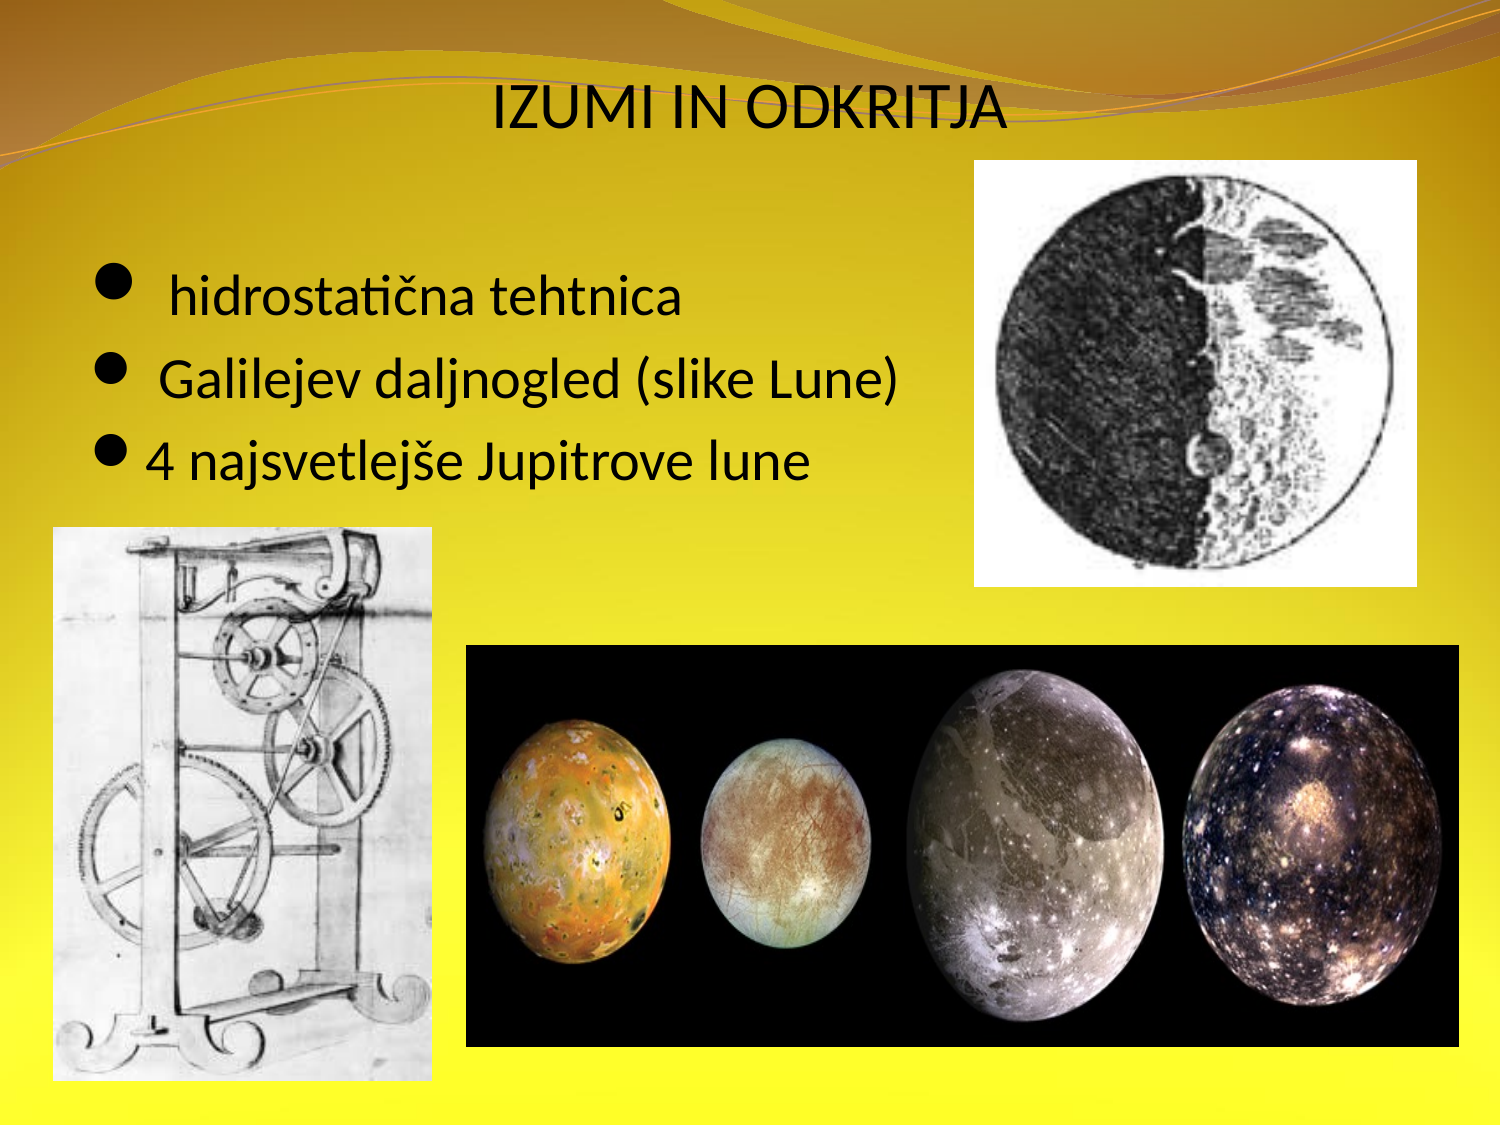

# IZUMI IN ODKRITJA
 hidrostatična tehtnica
 Galilejev daljnogled (slike Lune)
4 najsvetlejše Jupitrove lune